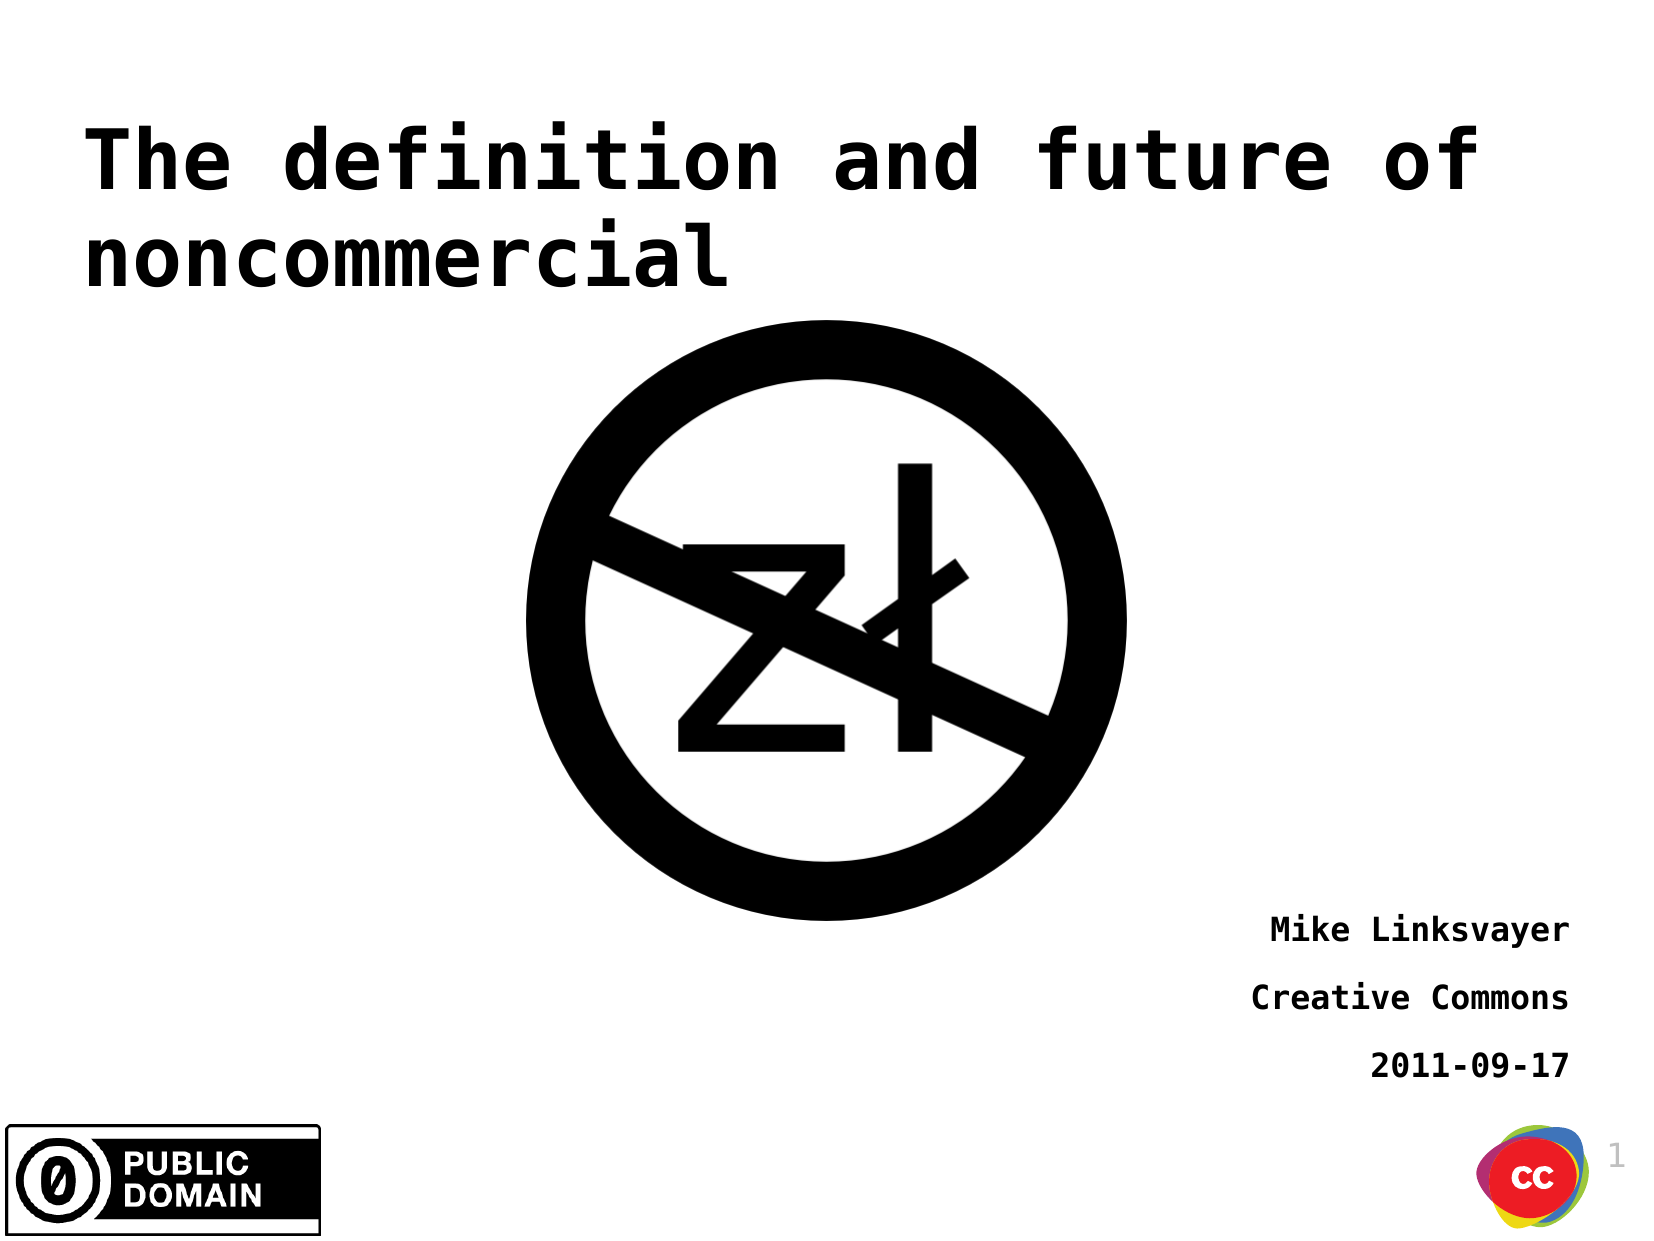

# The definition and future of noncommercial
Mike Linksvayer
Creative Commons
2011-09-17